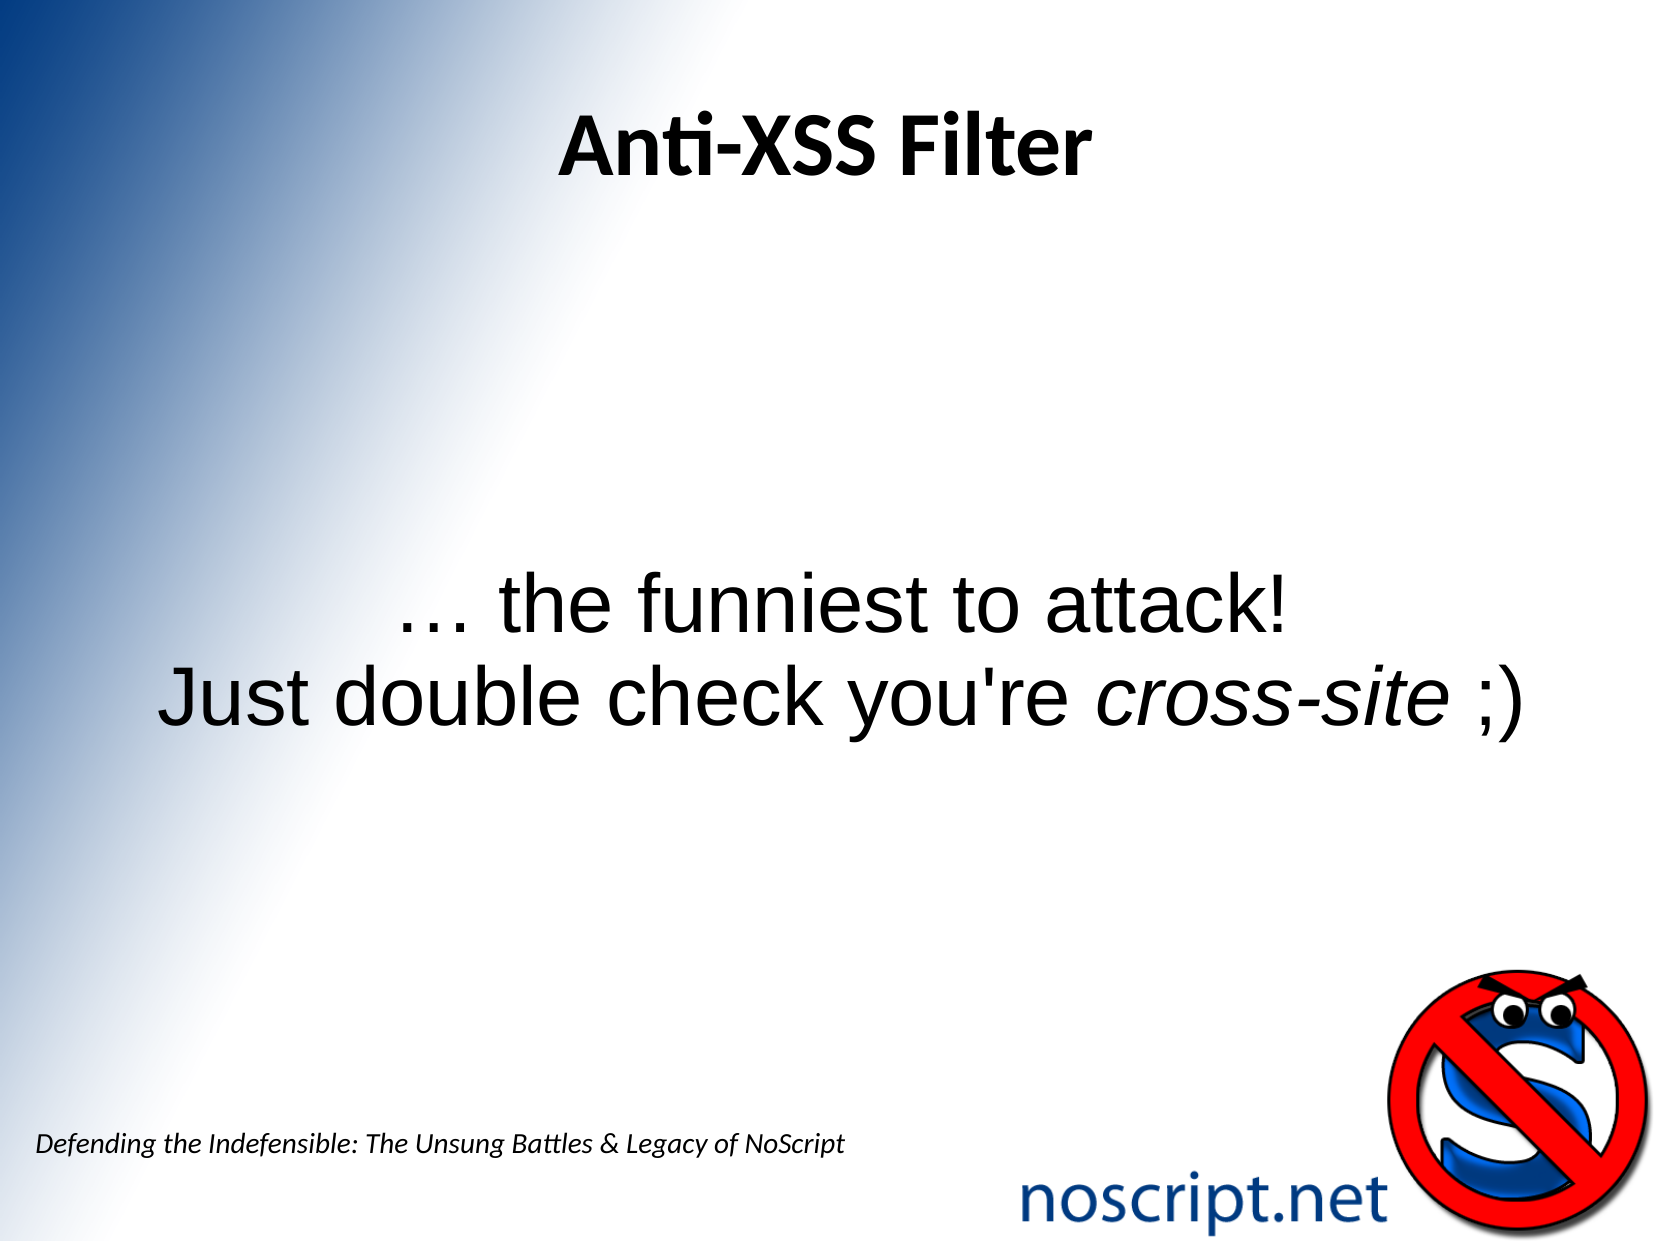

# Anti-XSS Filter
… the funniest to attack!
Just double check you're cross-site ;)
Defending the Indefensible: The Unsung Battles & Legacy of NoScript